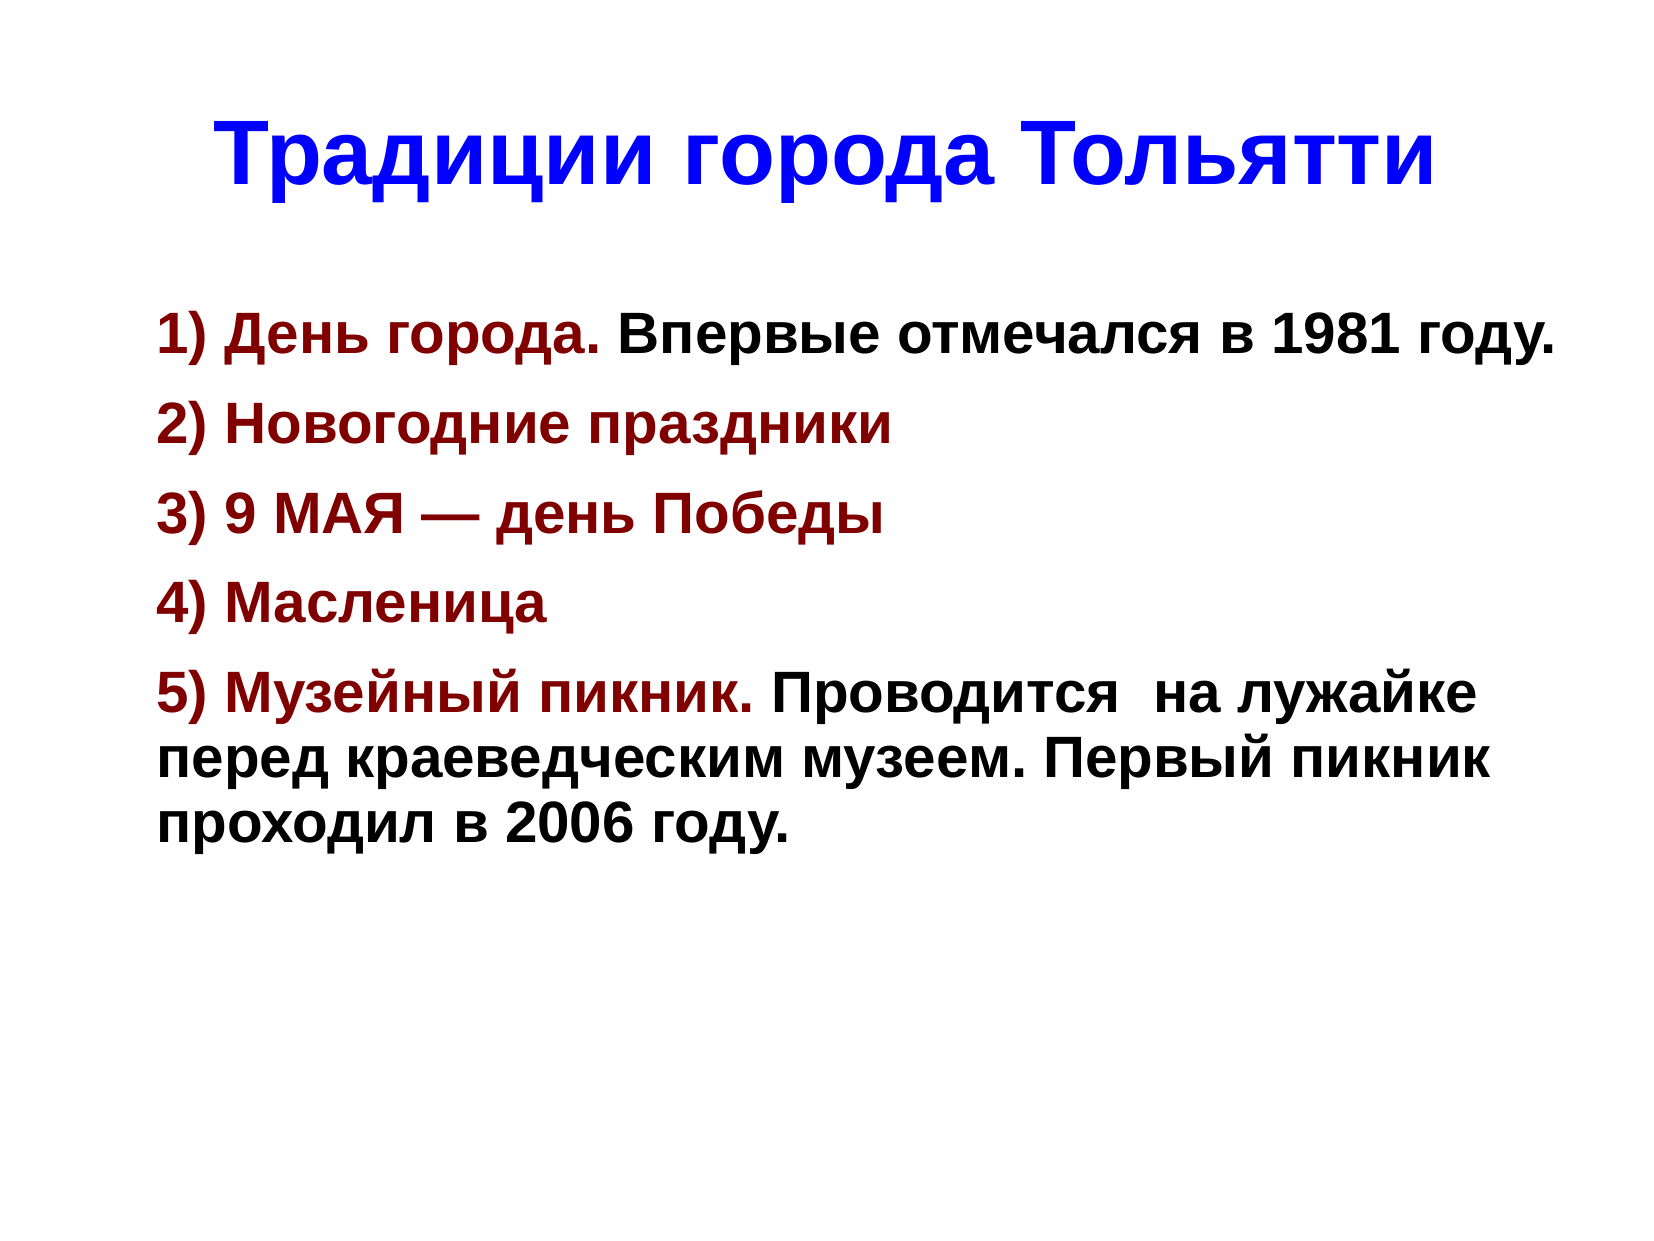

# Традиции города Тольятти
1) День города. Впервые отмечался в 1981 году.
2) Новогодние праздники
3) 9 МАЯ — день Победы
4) Масленица
5) Музейный пикник. Проводится на лужайке перед краеведческим музеем. Первый пикник проходил в 2006 году.